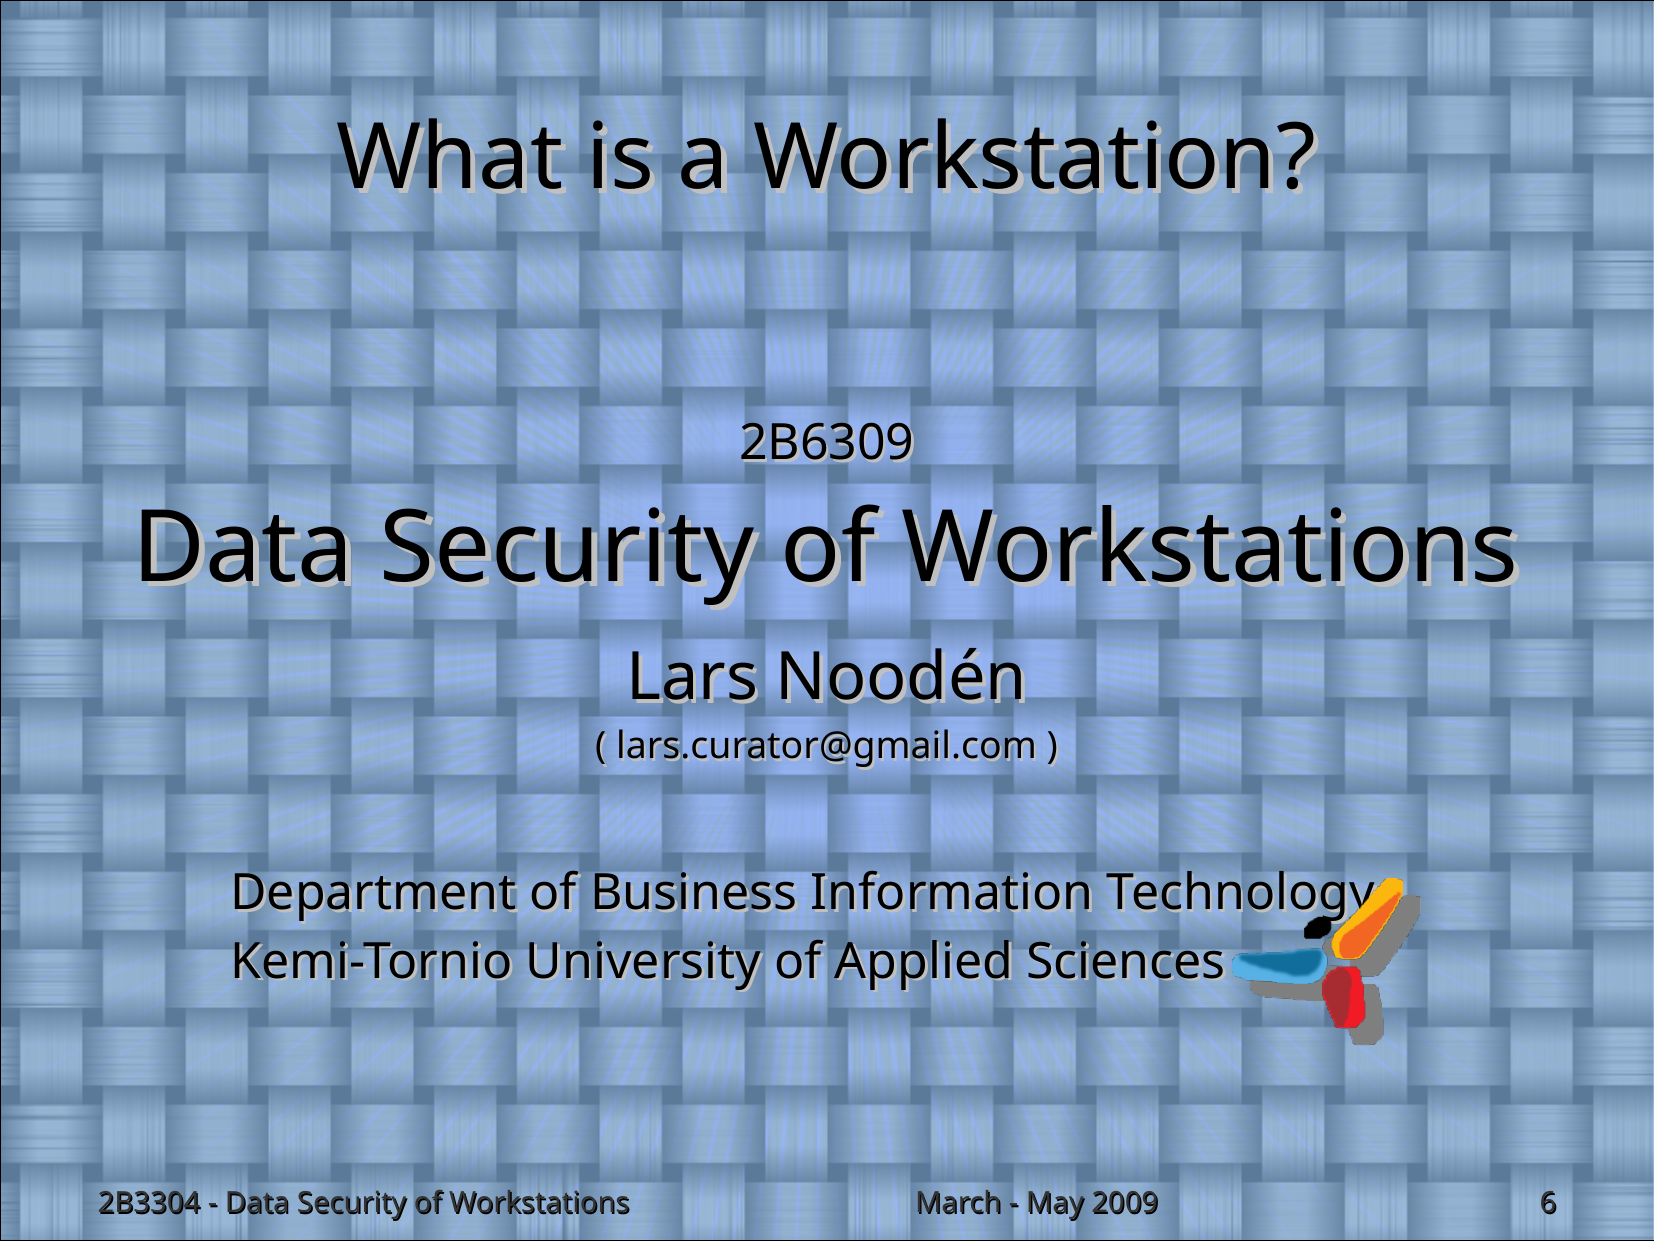

# What is a Workstation?
2B6309
Data Security of Workstations
Lars Noodén
( lars.curator@gmail.com )
 		Department of Business Information Technology
 		Kemi-Tornio University of Applied Sciences